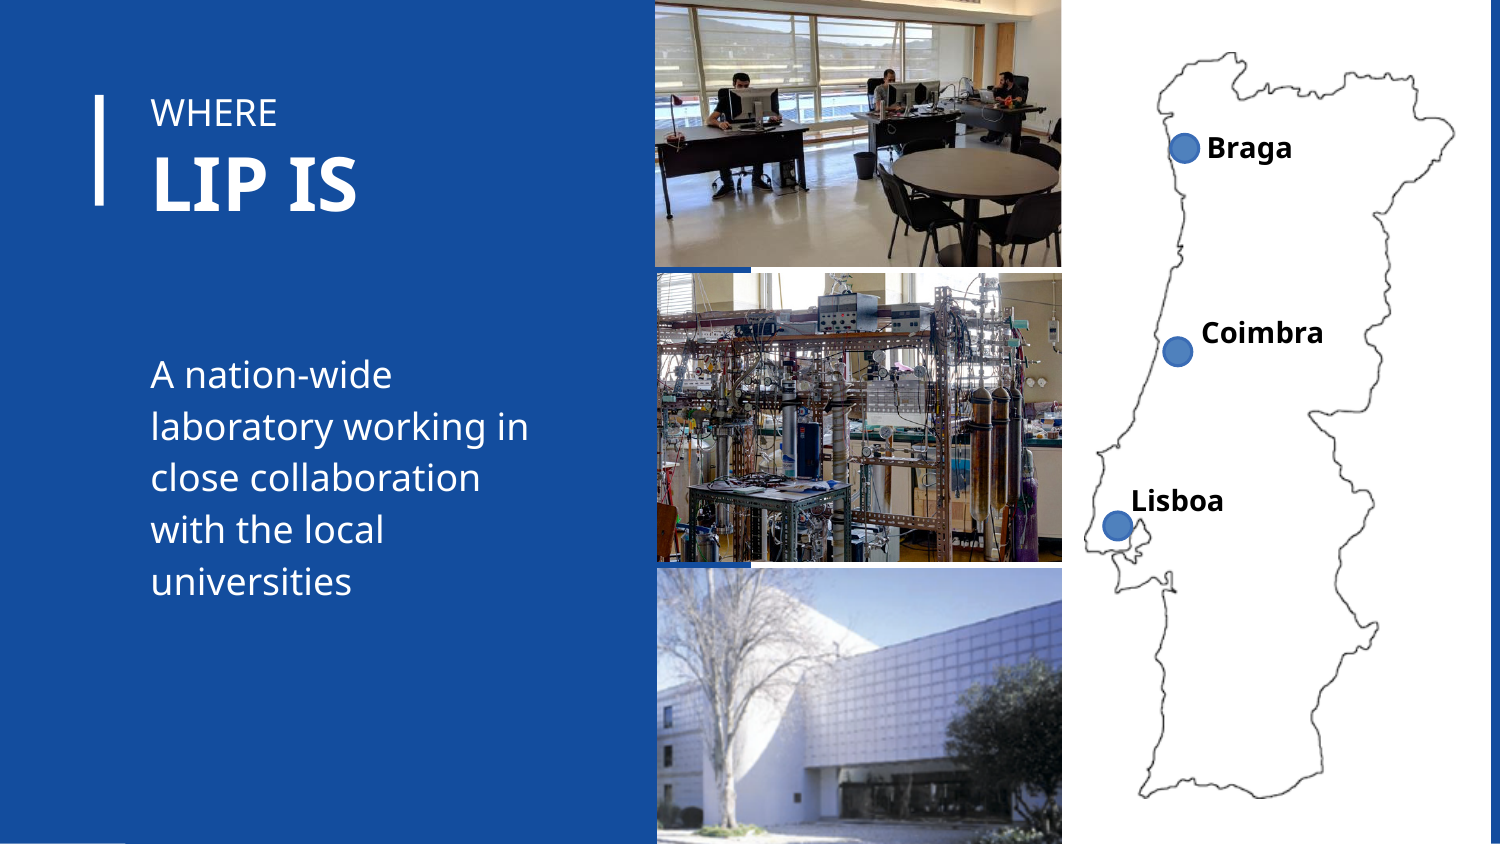

WHERE
LIP IS
Braga
Braga
Coimbra
Coimbra
A nation-wide laboratory working in close collaboration with the local universities
Lisboa
Lisboa